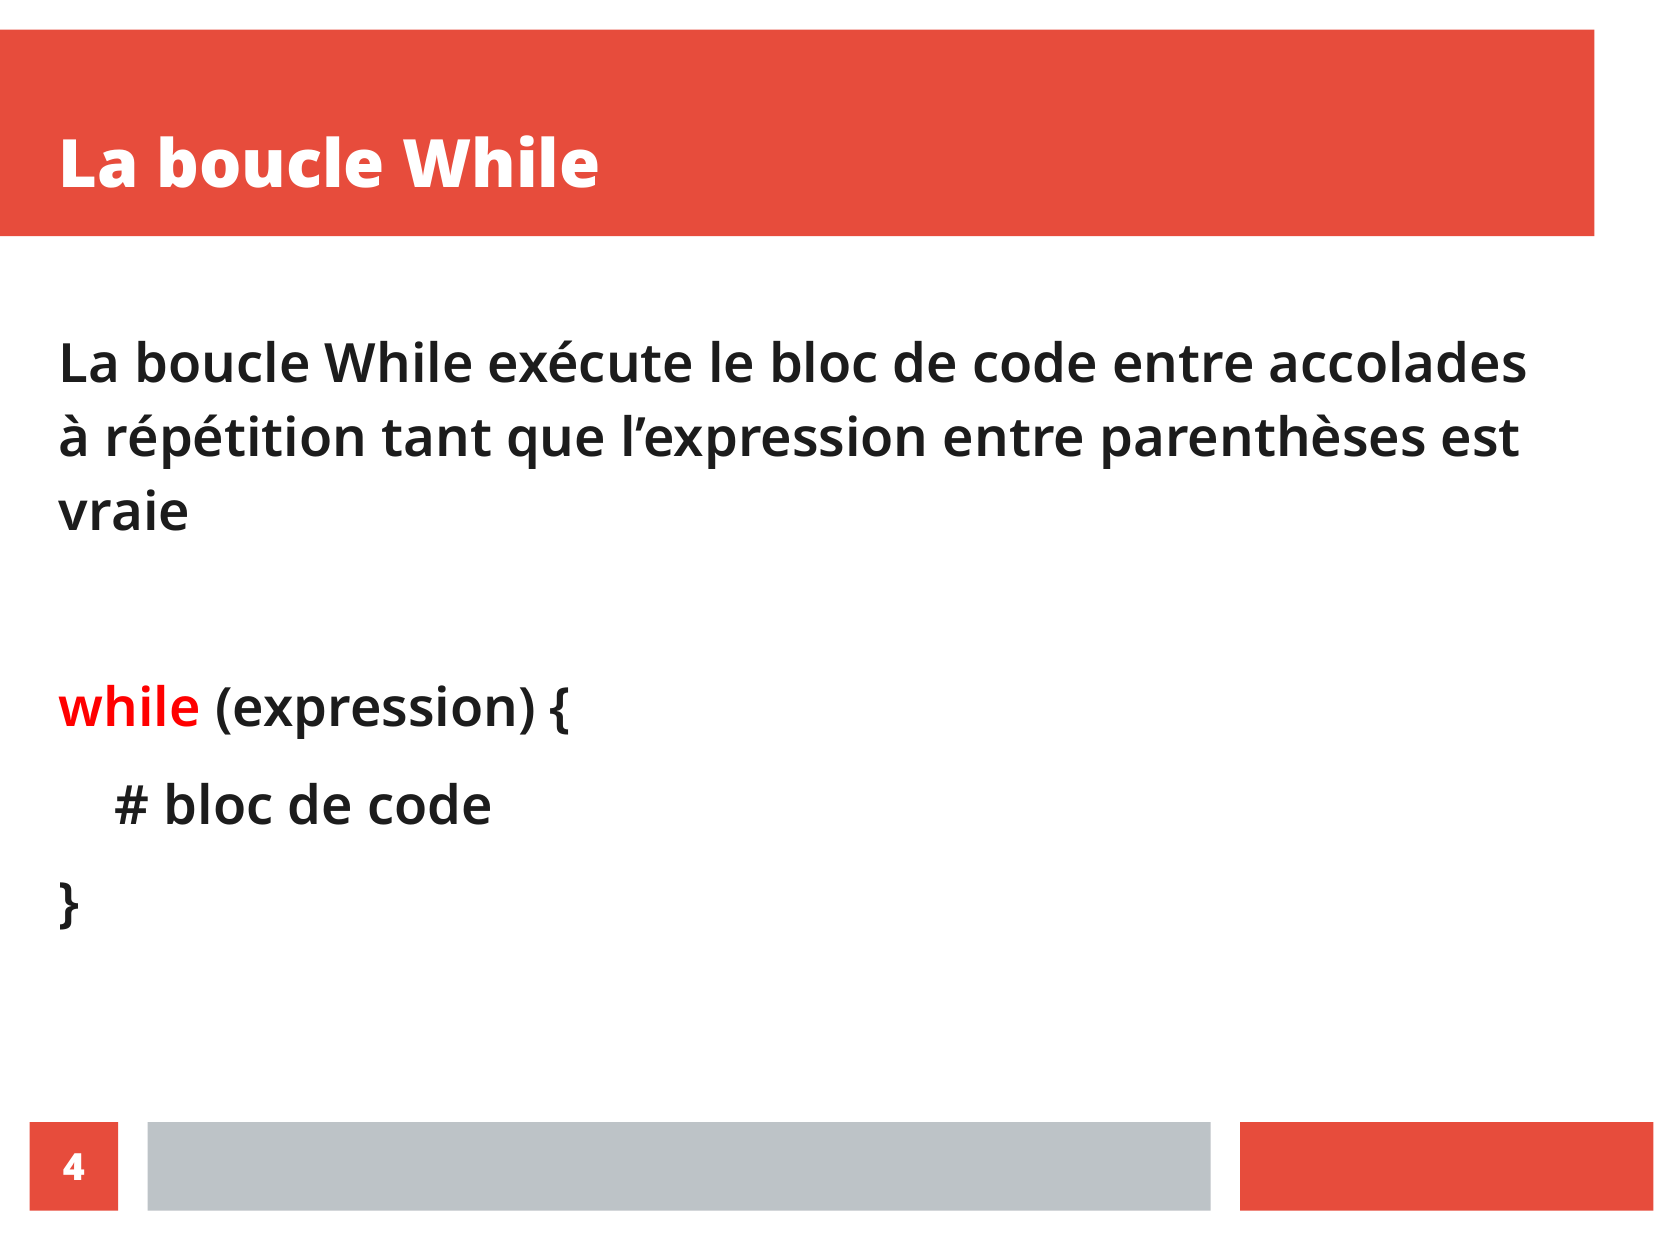

# La boucle While
La boucle While exécute le bloc de code entre accolades à répétition tant que l’expression entre parenthèses est vraie
while (expression) {
 # bloc de code
}
4